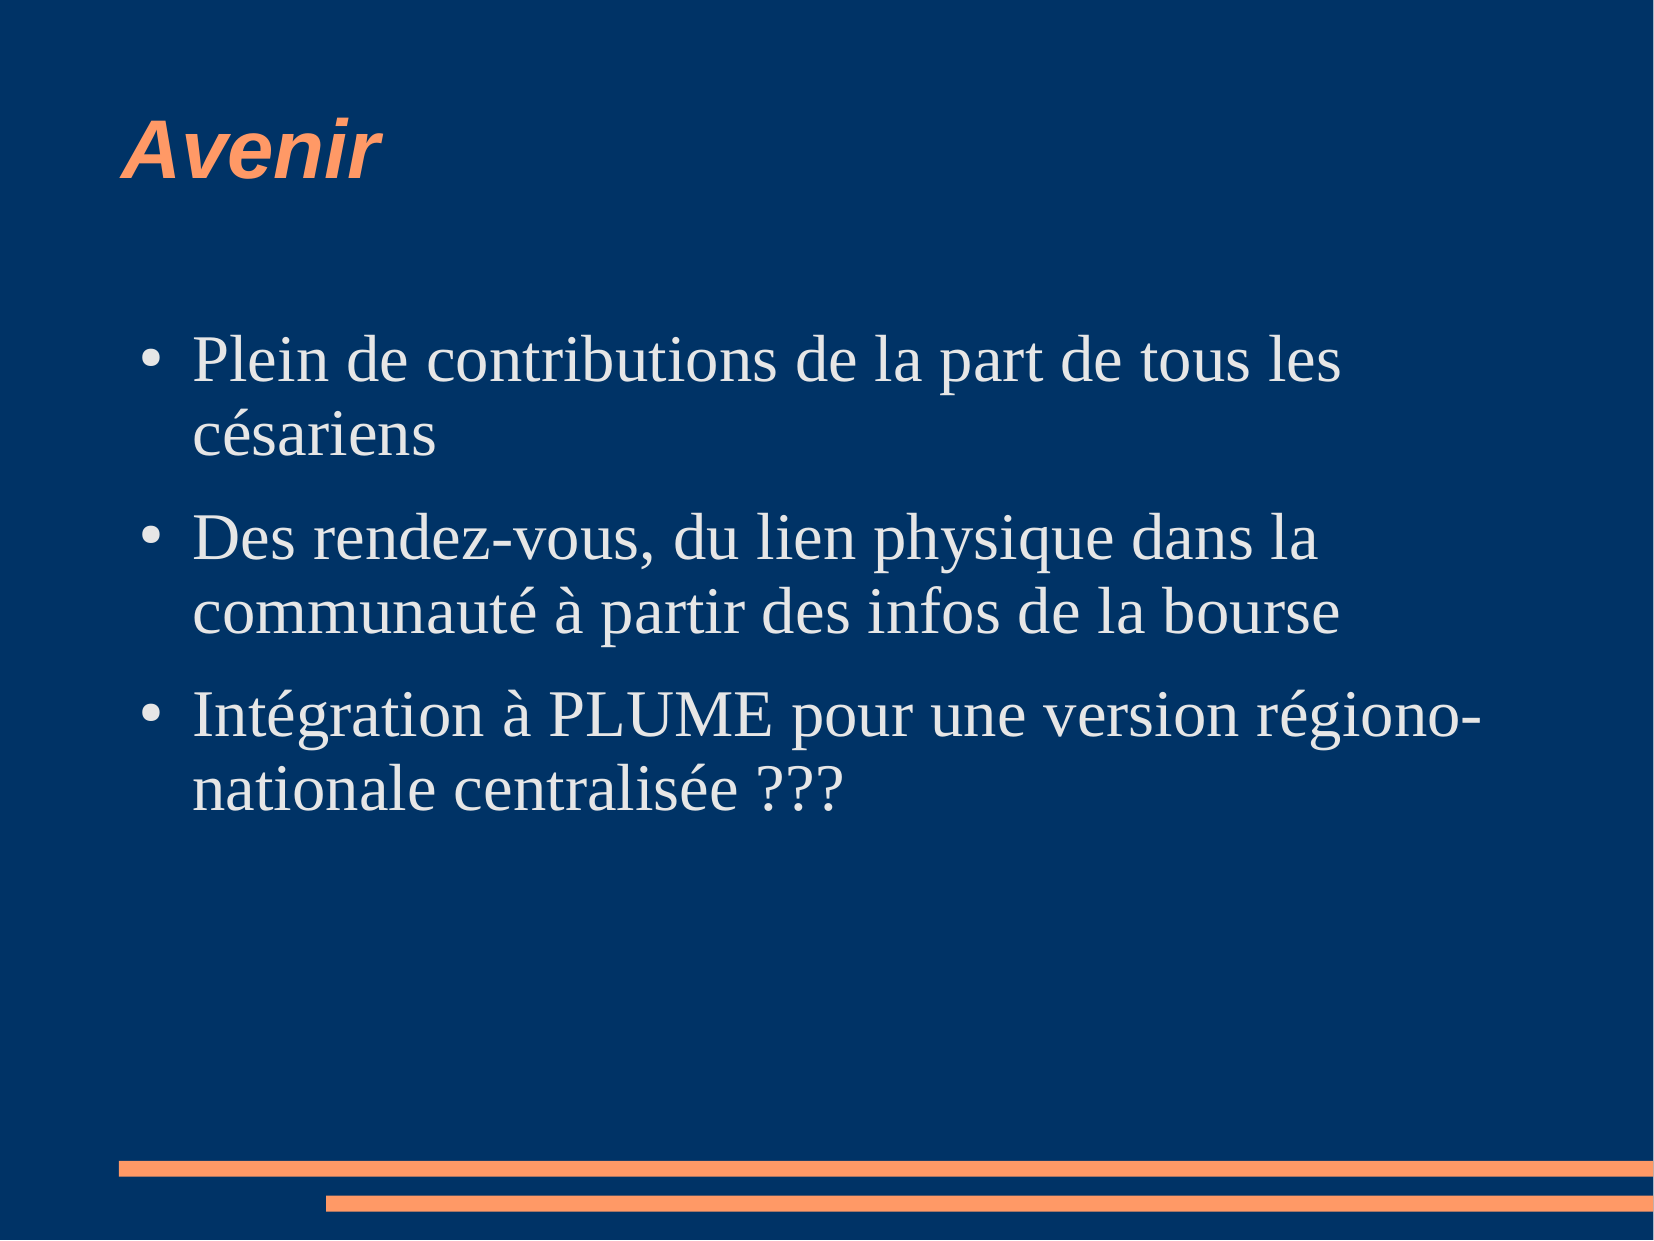

# Avenir
Plein de contributions de la part de tous les césariens
Des rendez-vous, du lien physique dans la communauté à partir des infos de la bourse
Intégration à PLUME pour une version régiono-nationale centralisée ???